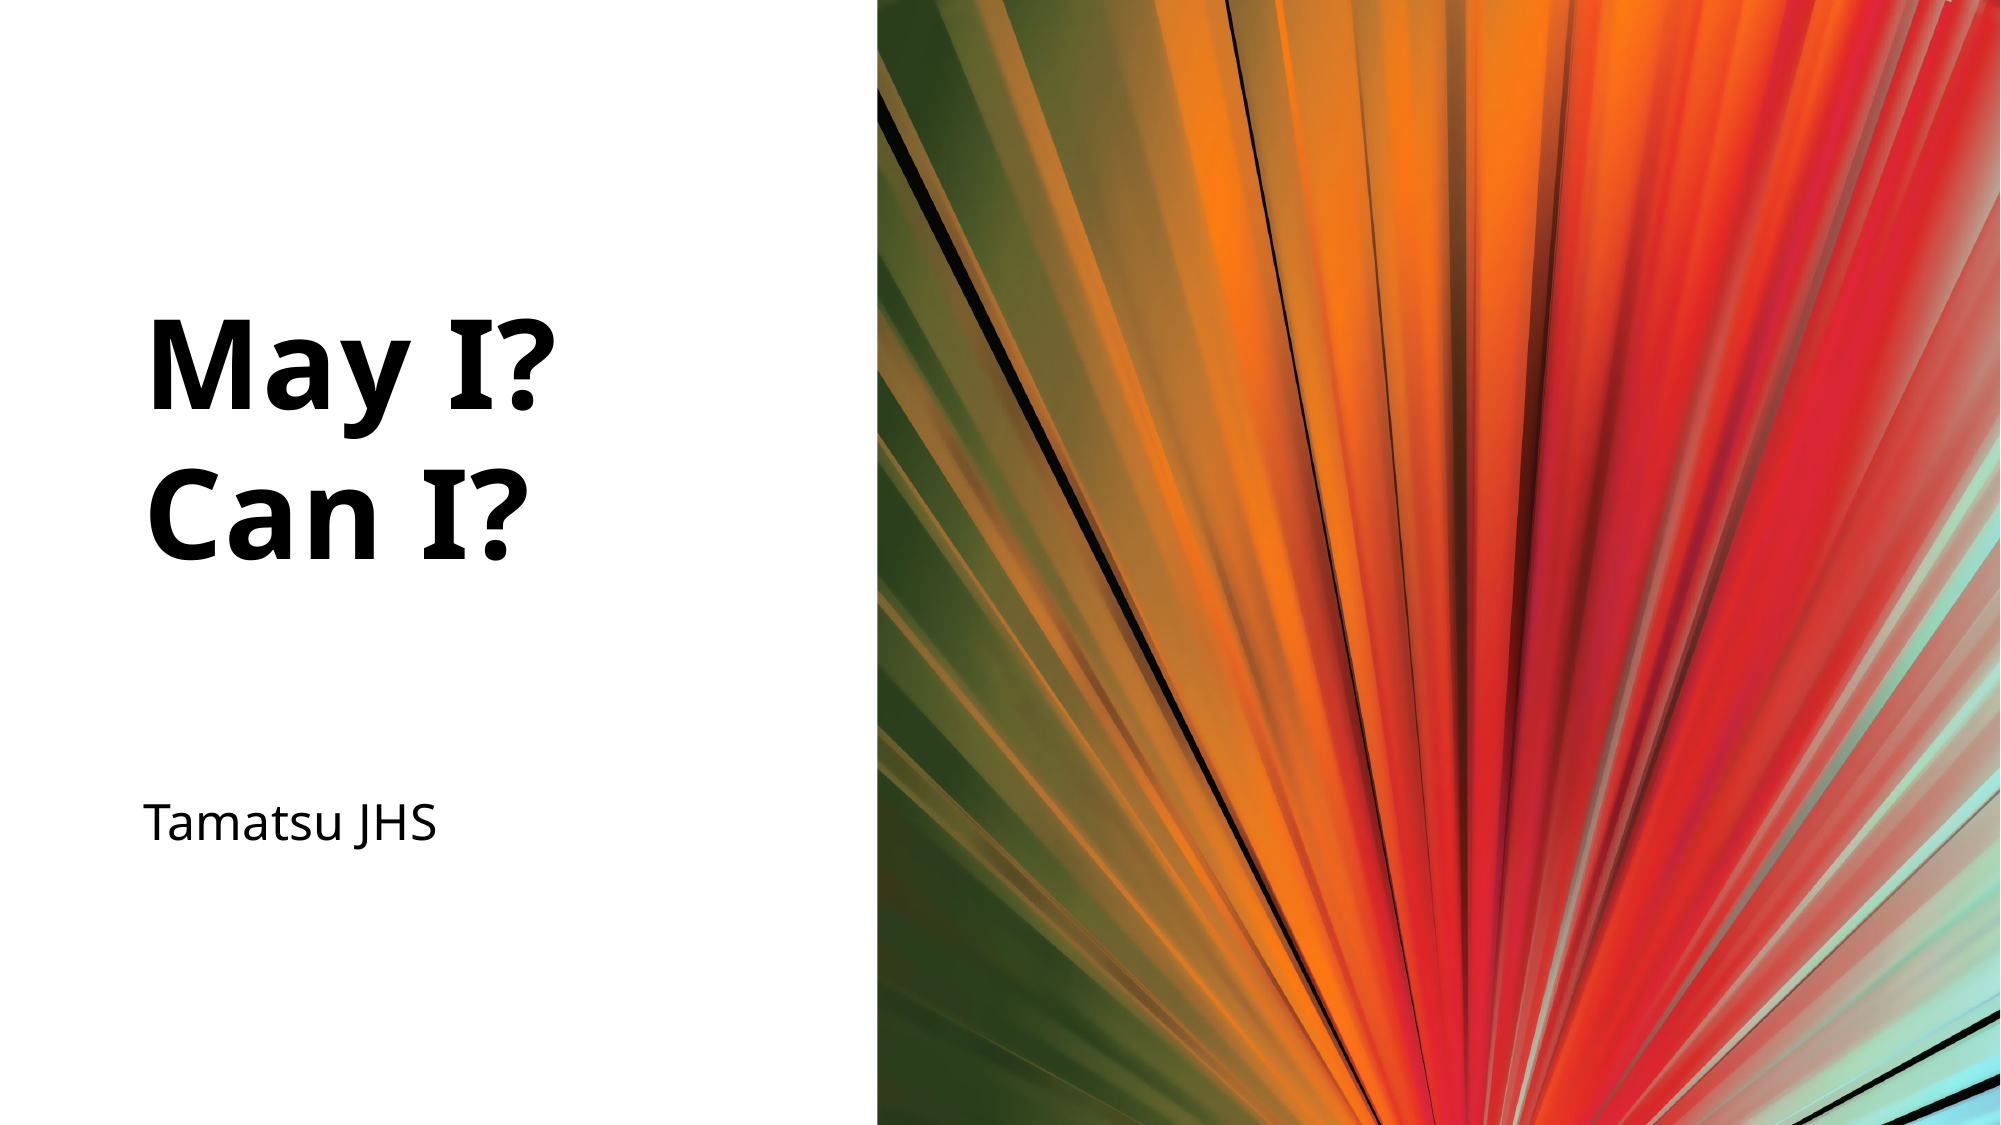

# May I? Can I?
Tamatsu JHS